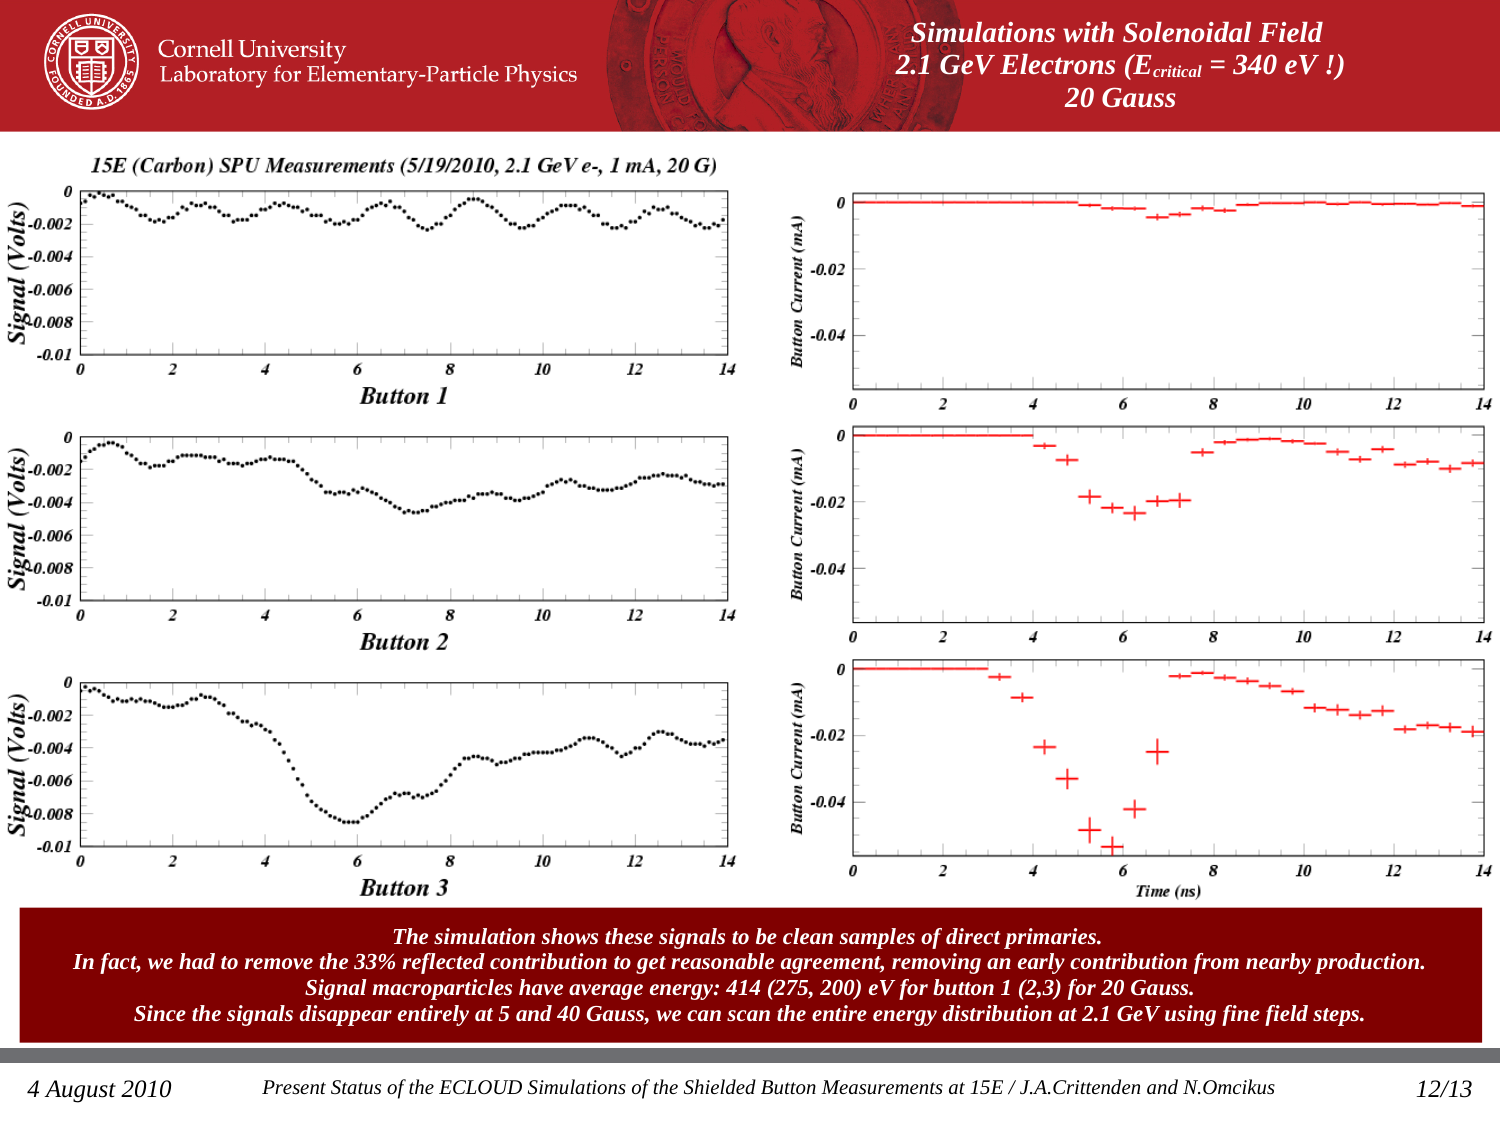

# Simulations with Solenoidal Field 2.1 GeV Electrons (Ecritical = 340 eV !) 20 Gauss
The simulation shows these signals to be clean samples of direct primaries.
In fact, we had to remove the 33% reflected contribution to get reasonable agreement, removing an early contribution from nearby production.
Signal macroparticles have average energy: 414 (275, 200) eV for button 1 (2,3) for 20 Gauss.
Since the signals disappear entirely at 5 and 40 Gauss, we can scan the entire energy distribution at 2.1 GeV using fine field steps.